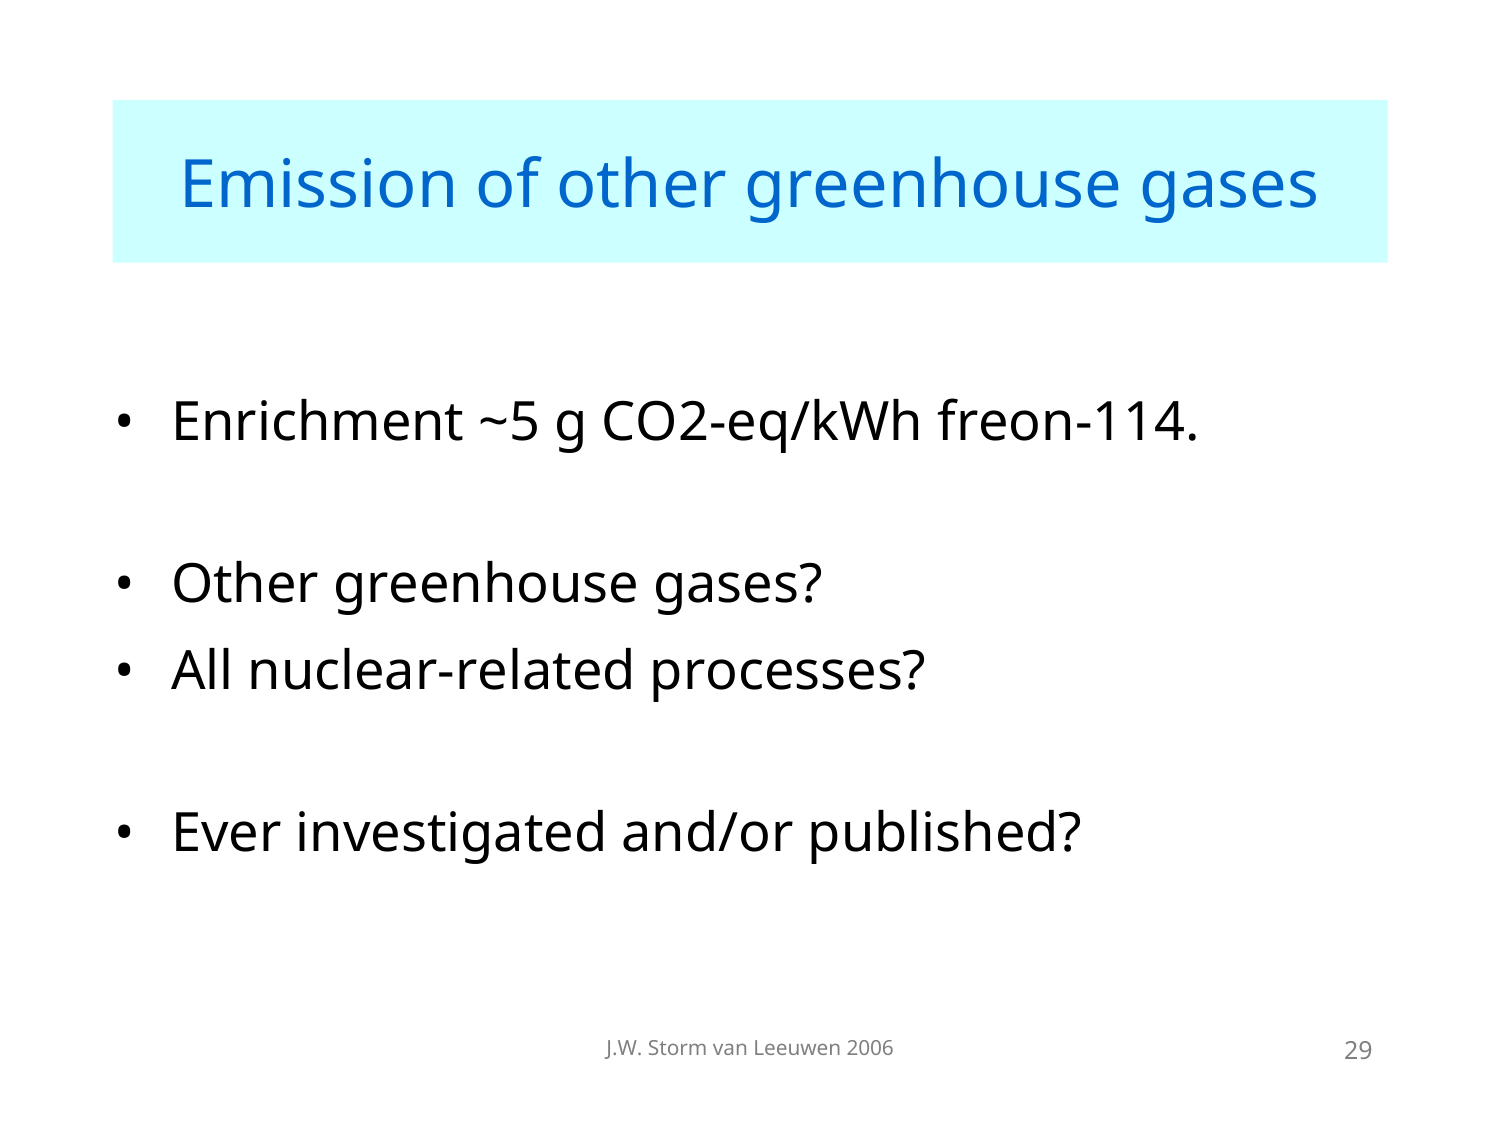

# Emission of other greenhouse gases
Enrichment ~5 g CO2-eq/kWh freon-114.
Other greenhouse gases?
All nuclear-related processes?
Ever investigated and/or published?
J.W. Storm van Leeuwen 2006
29